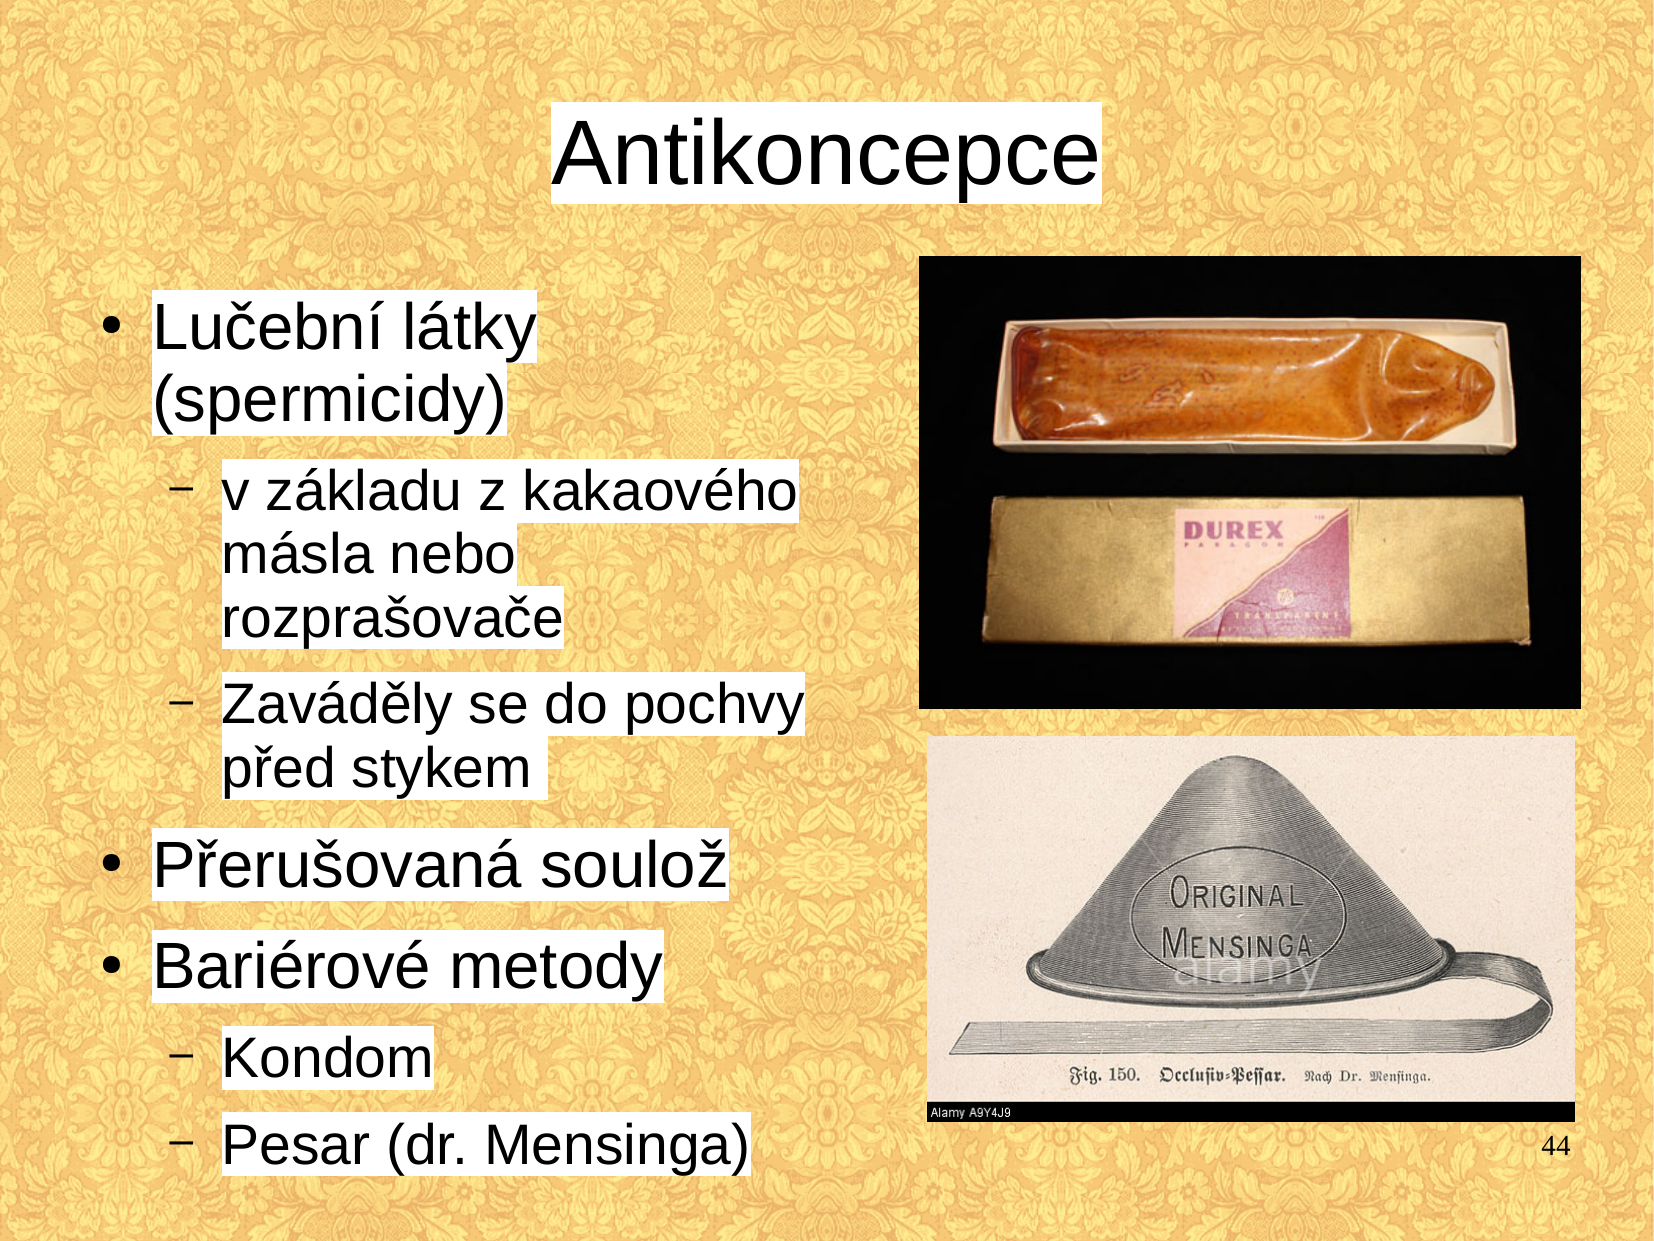

# Antikoncepce
Lučební látky (spermicidy)
v základu z kakaového másla nebo rozprašovače
Zaváděly se do pochvy před stykem
Přerušovaná soulož
Bariérové metody
Kondom
Pesar (dr. Mensinga)
44